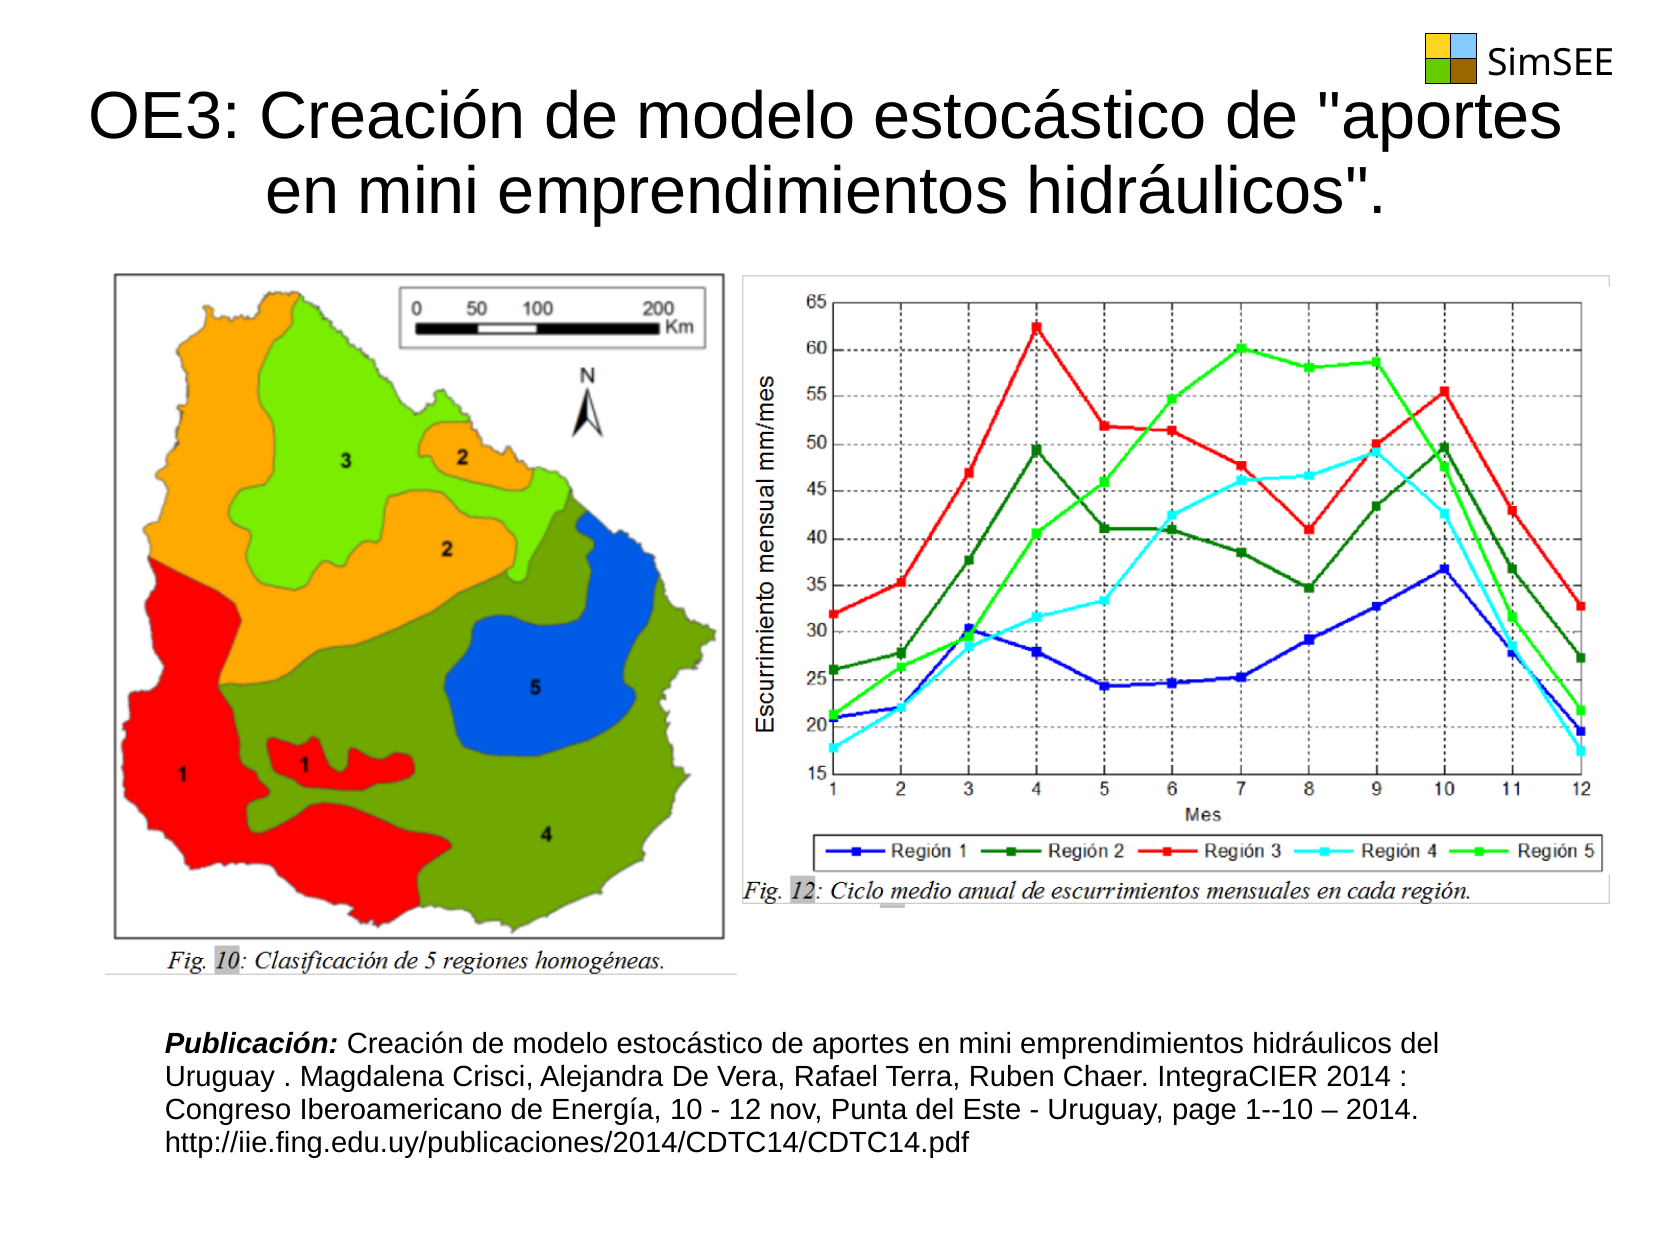

# OE3: Creación de modelo estocástico de "aportes en mini emprendimientos hidráulicos".
Publicación: Creación de modelo estocástico de aportes en mini emprendimientos hidráulicos del Uruguay . Magdalena Crisci, Alejandra De Vera, Rafael Terra, Ruben Chaer. IntegraCIER 2014 : Congreso Iberoamericano de Energía, 10 - 12 nov, Punta del Este - Uruguay, page 1--10 – 2014.
http://iie.fing.edu.uy/publicaciones/2014/CDTC14/CDTC14.pdf